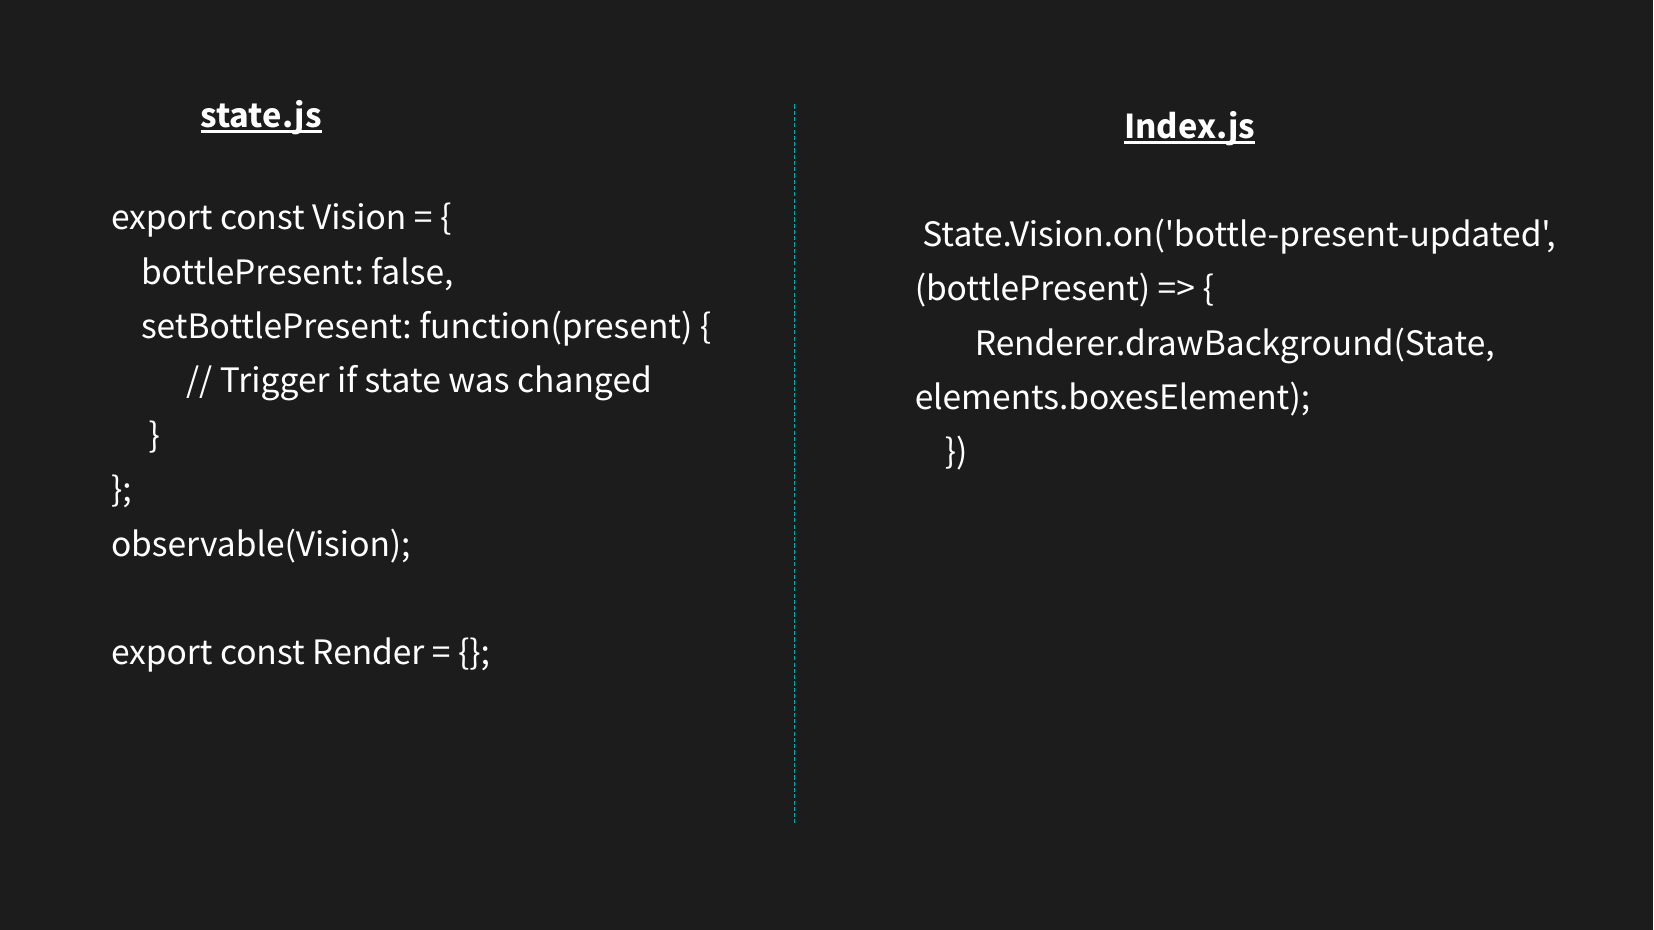

state.js
Index.js
export const Vision = {
 bottlePresent: false,
 setBottlePresent: function(present) {
	// Trigger if state was changed
 }
};
observable(Vision);
export const Render = {};
 State.Vision.on('bottle-present-updated', (bottlePresent) => {
 Renderer.drawBackground(State, 	elements.boxesElement);
 })